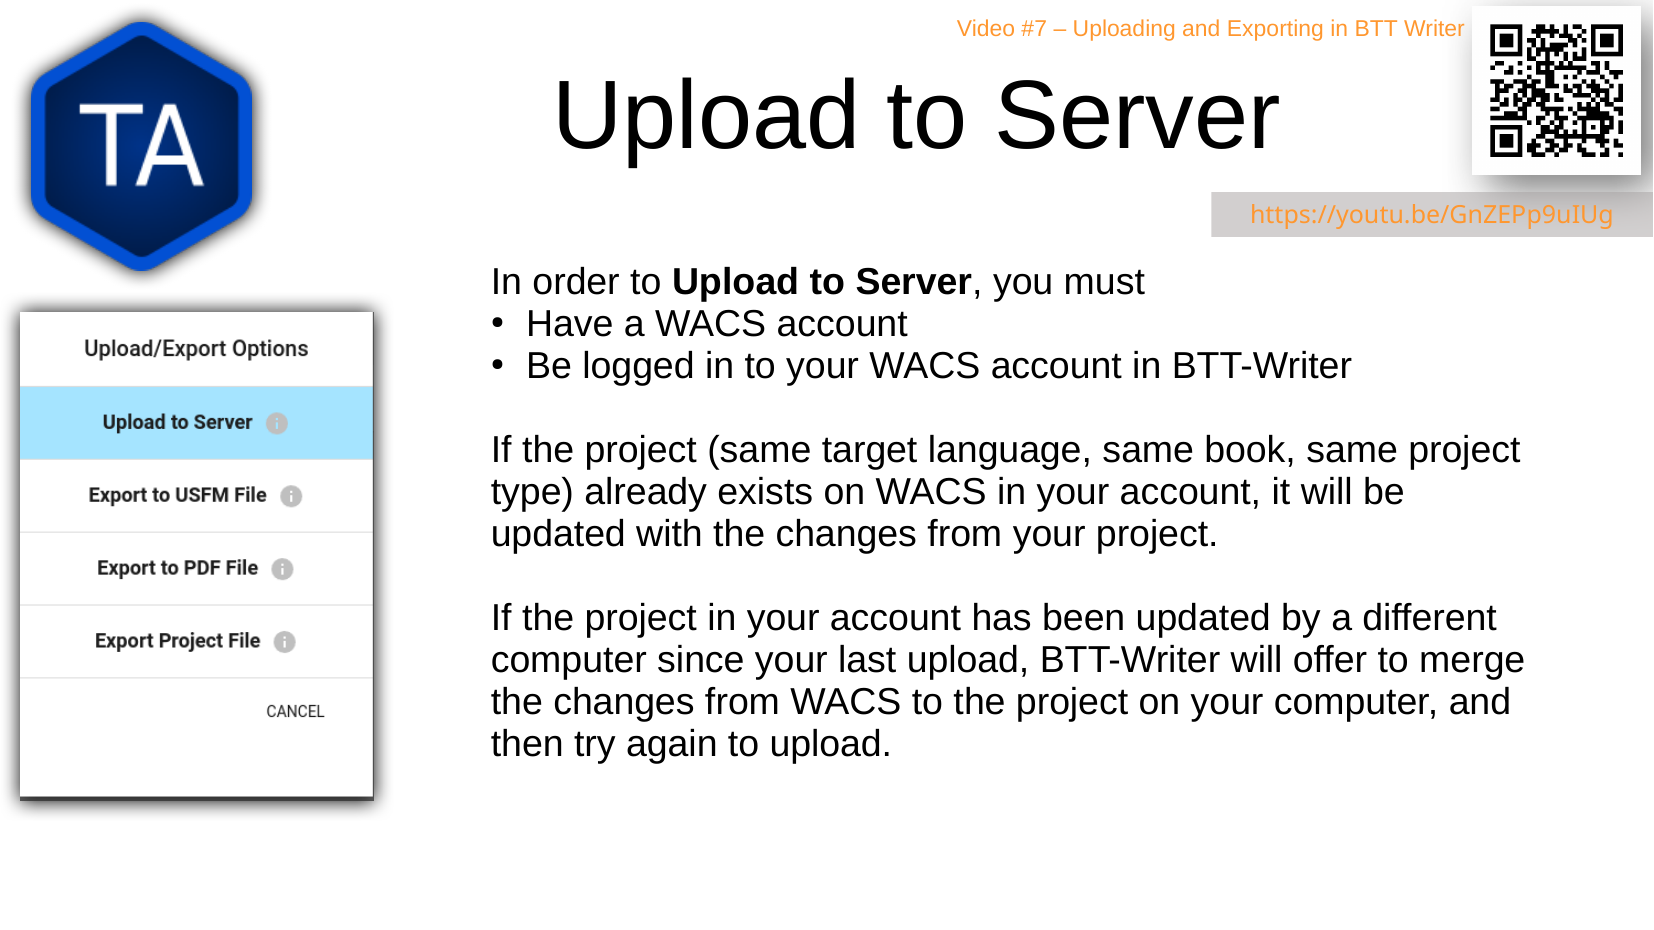

Video #7 – Uploading and Exporting in BTT Writer
# Upload to Server
https://youtu.be/GnZEPp9uIUg
In order to Upload to Server, you must
Have a WACS account
Be logged in to your WACS account in BTT-Writer
If the project (same target language, same book, same project type) already exists on WACS in your account, it will be updated with the changes from your project.
If the project in your account has been updated by a different computer since your last upload, BTT-Writer will offer to merge the changes from WACS to the project on your computer, and then try again to upload.